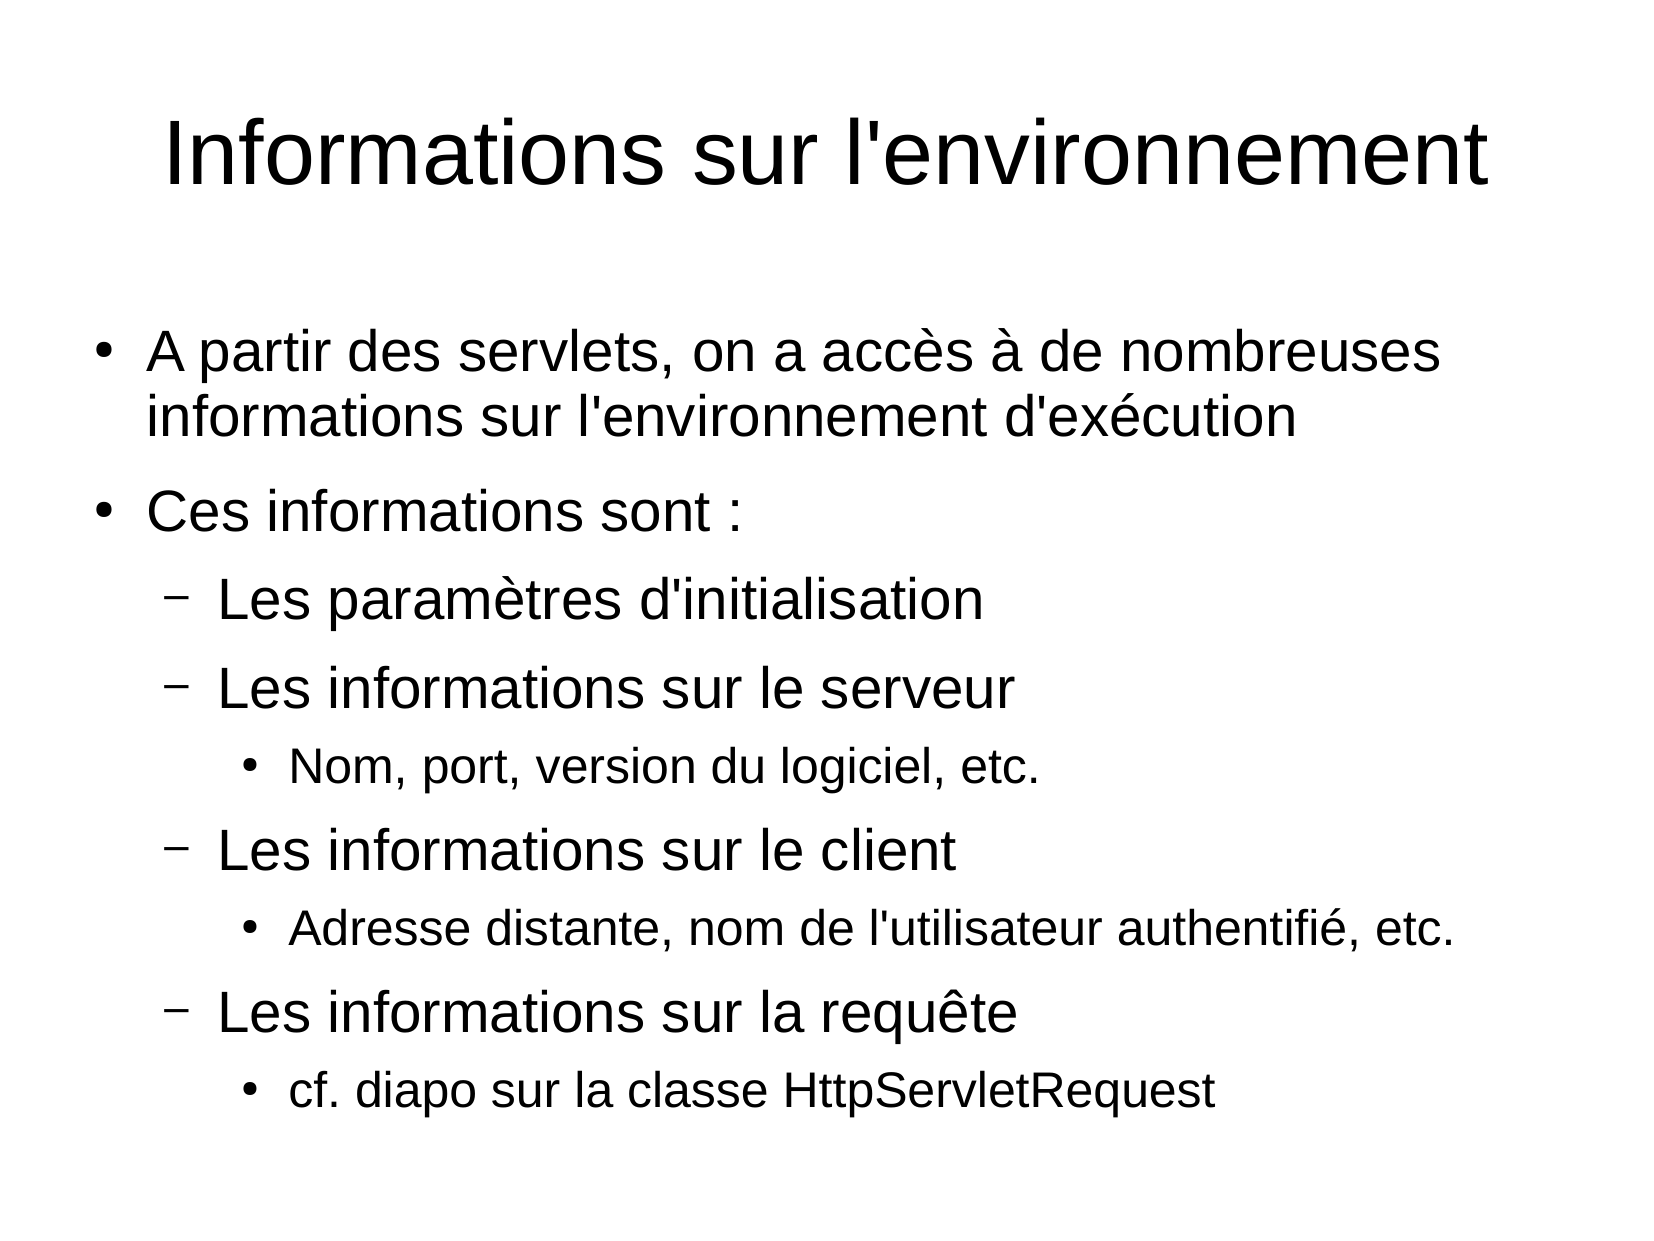

# Informations sur l'environnement
A partir des servlets, on a accès à de nombreuses informations sur l'environnement d'exécution
Ces informations sont :
Les paramètres d'initialisation
Les informations sur le serveur
Nom, port, version du logiciel, etc.
Les informations sur le client
Adresse distante, nom de l'utilisateur authentifié, etc.
Les informations sur la requête
cf. diapo sur la classe HttpServletRequest